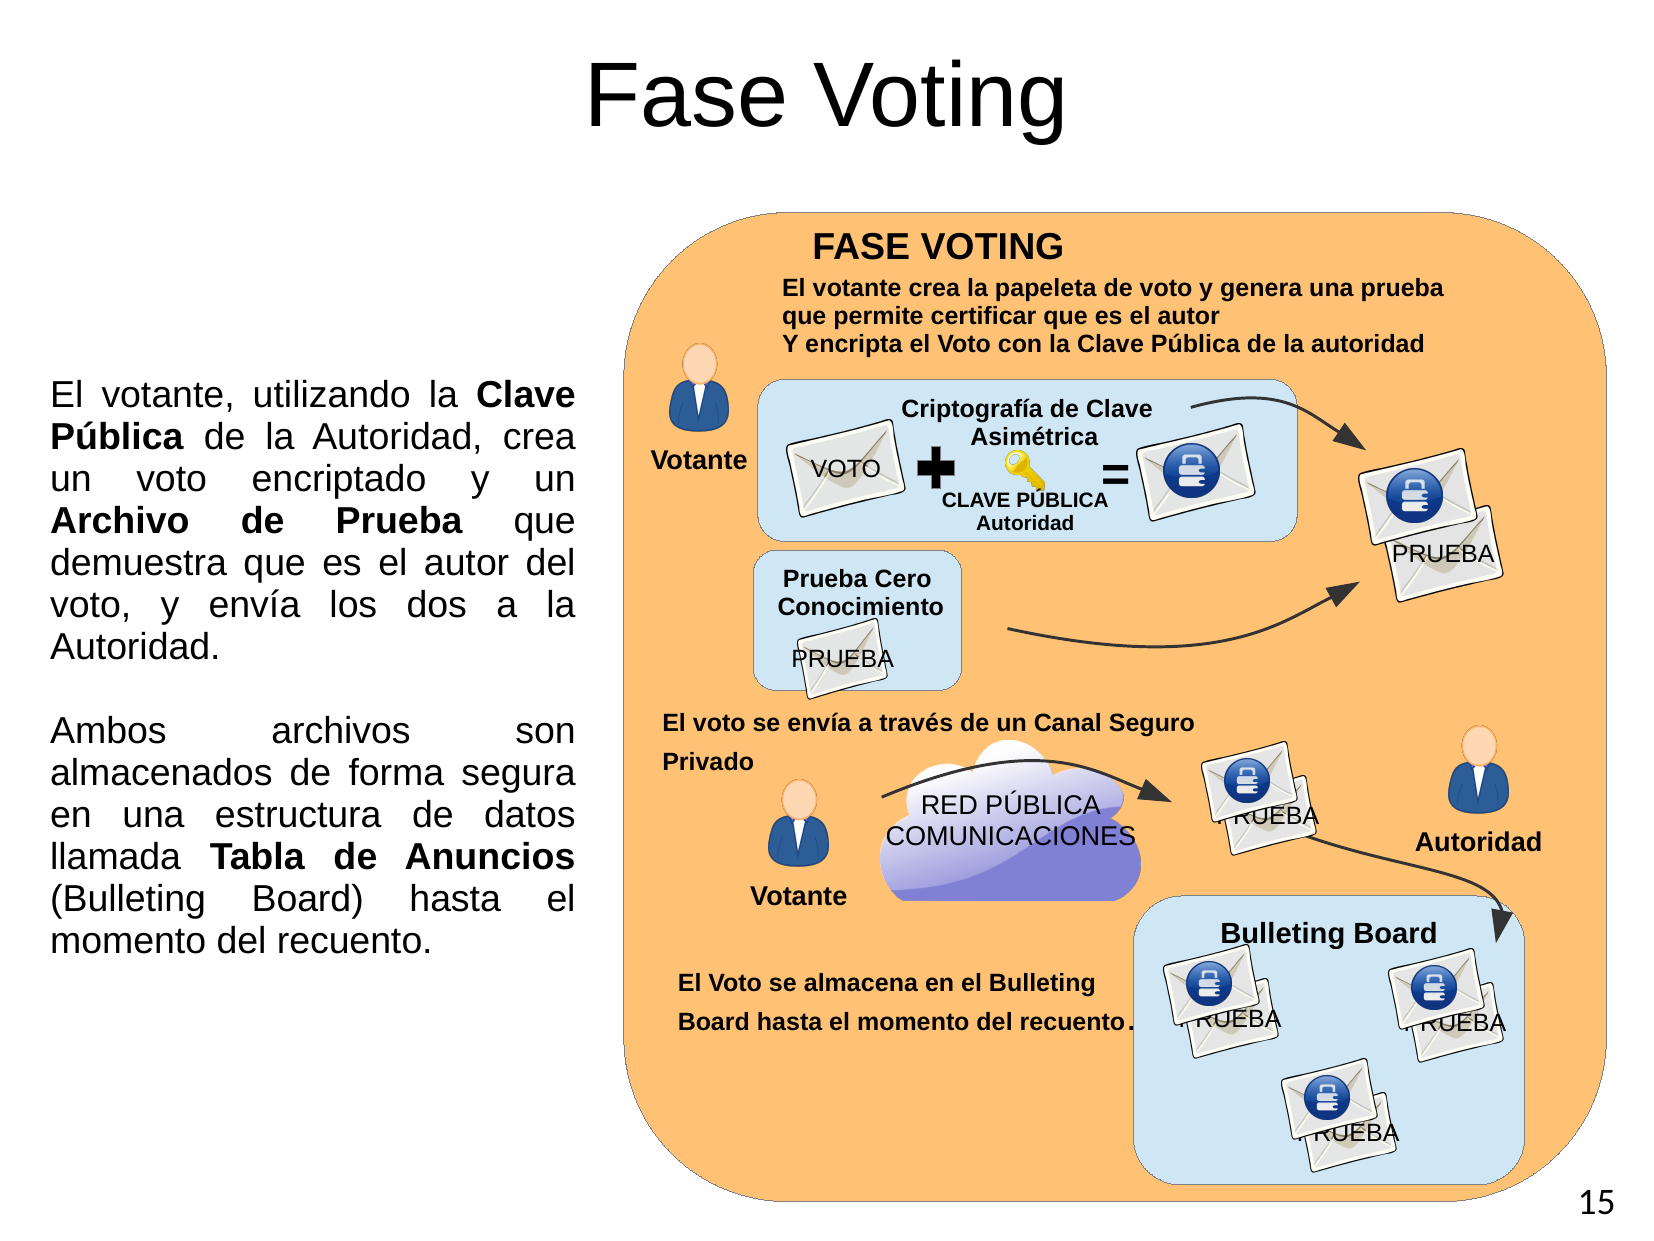

# Fase Voting
 FASE VOTING
El votante crea la papeleta de voto y genera una prueba que permite certificar que es el autor
Y encripta el Voto con la Clave Pública de la autoridad
Votante
El votante, utilizando la Clave Pública de la Autoridad, crea un voto encriptado y un Archivo de Prueba que demuestra que es el autor del voto, y envía los dos a la Autoridad.
Ambos archivos son almacenados de forma segura en una estructura de datos llamada Tabla de Anuncios (Bulleting Board) hasta el momento del recuento.
Criptografía de Clave
 Asimétrica
VOTO
=
CLAVE PÚBLICA
Autoridad
PRUEBA
Prueba Cero
 Conocimiento
PRUEBA
El voto se envía a través de un Canal Seguro Privado
Autoridad
RED PÚBLICA
COMUNICACIONES
PRUEBA
Votante
Bulleting Board
| | | |
| --- | --- | --- |
| | | |
PRUEBA
PRUEBA
El Voto se almacena en el Bulleting Board hasta el momento del recuento.
PRUEBA